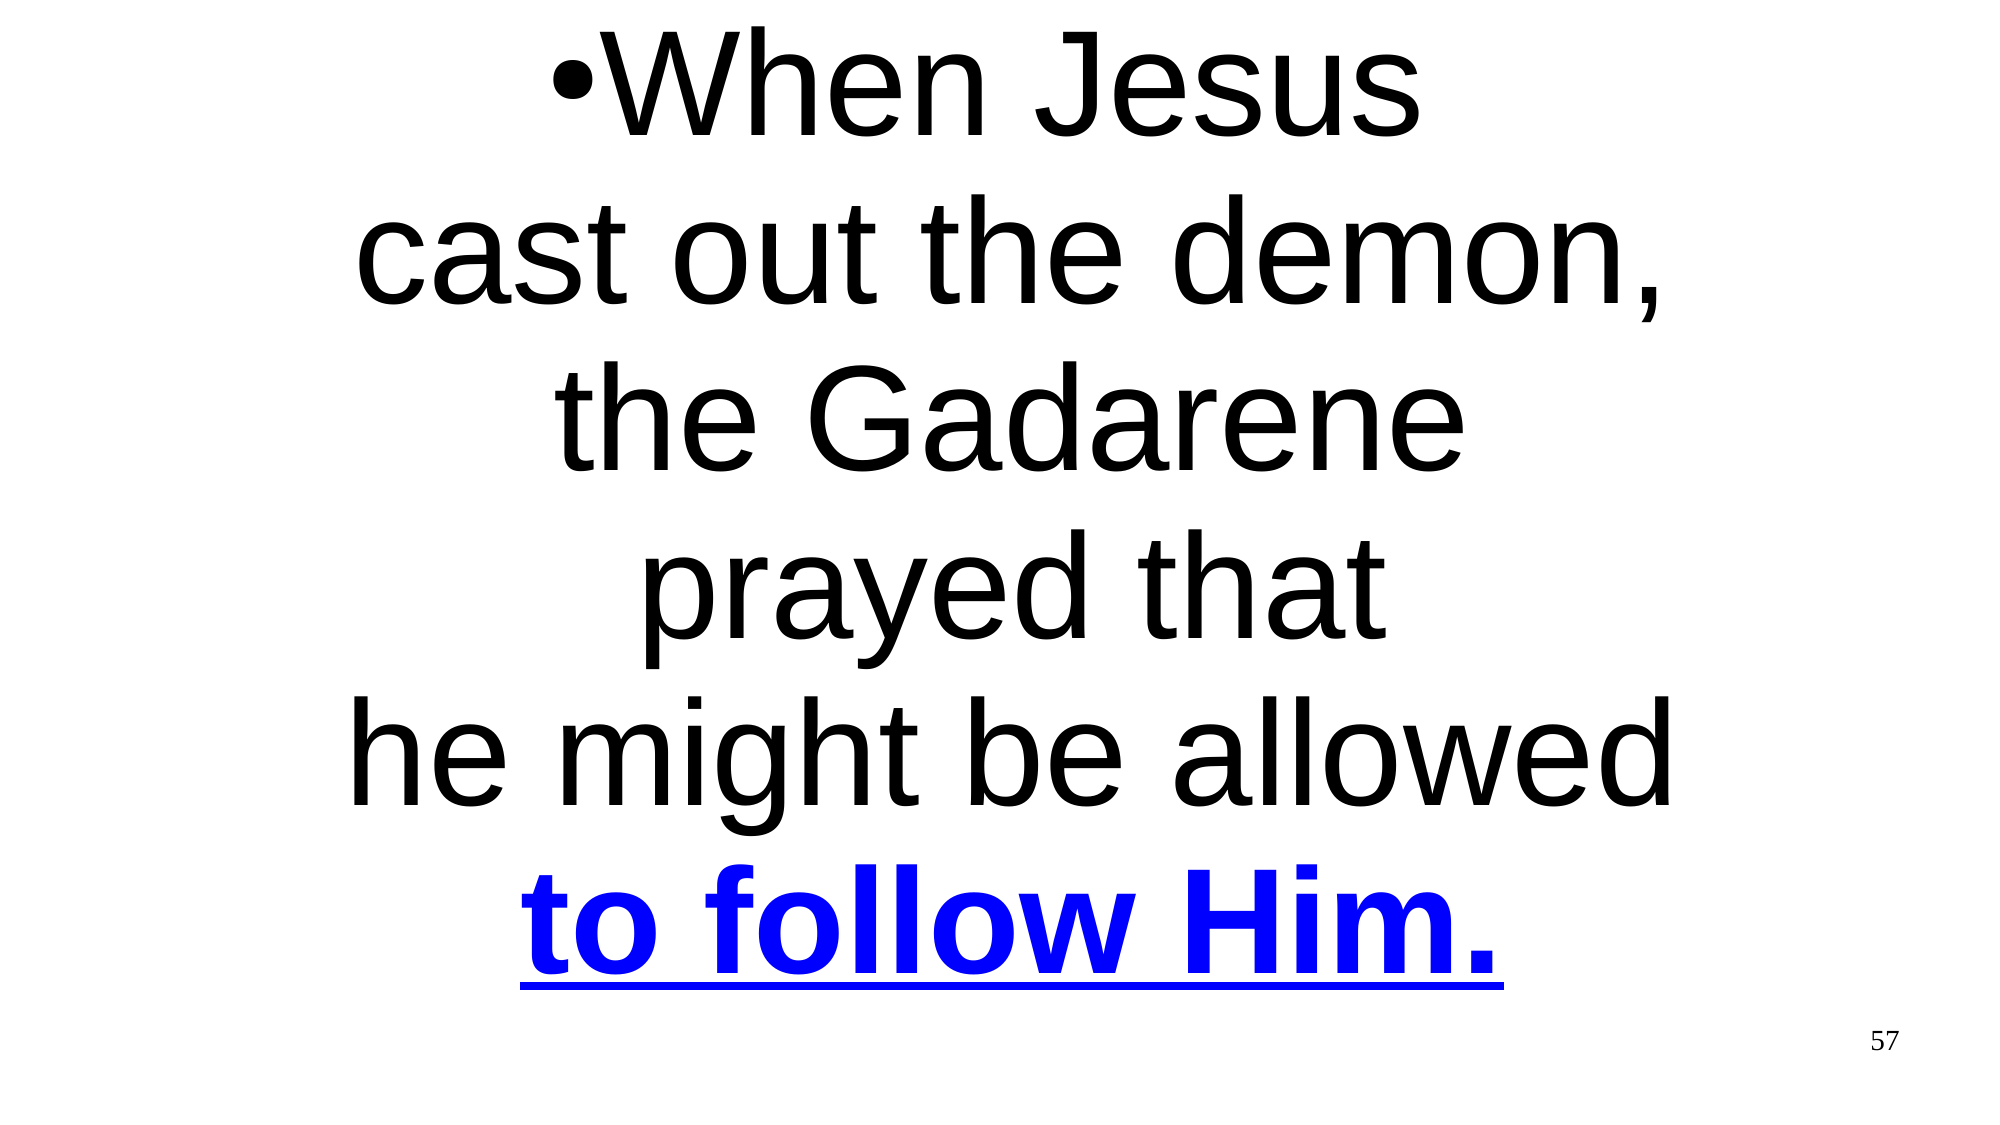

# When Jesus cast out the demon, the Gadarene prayed that he might be allowed to follow Him.
57